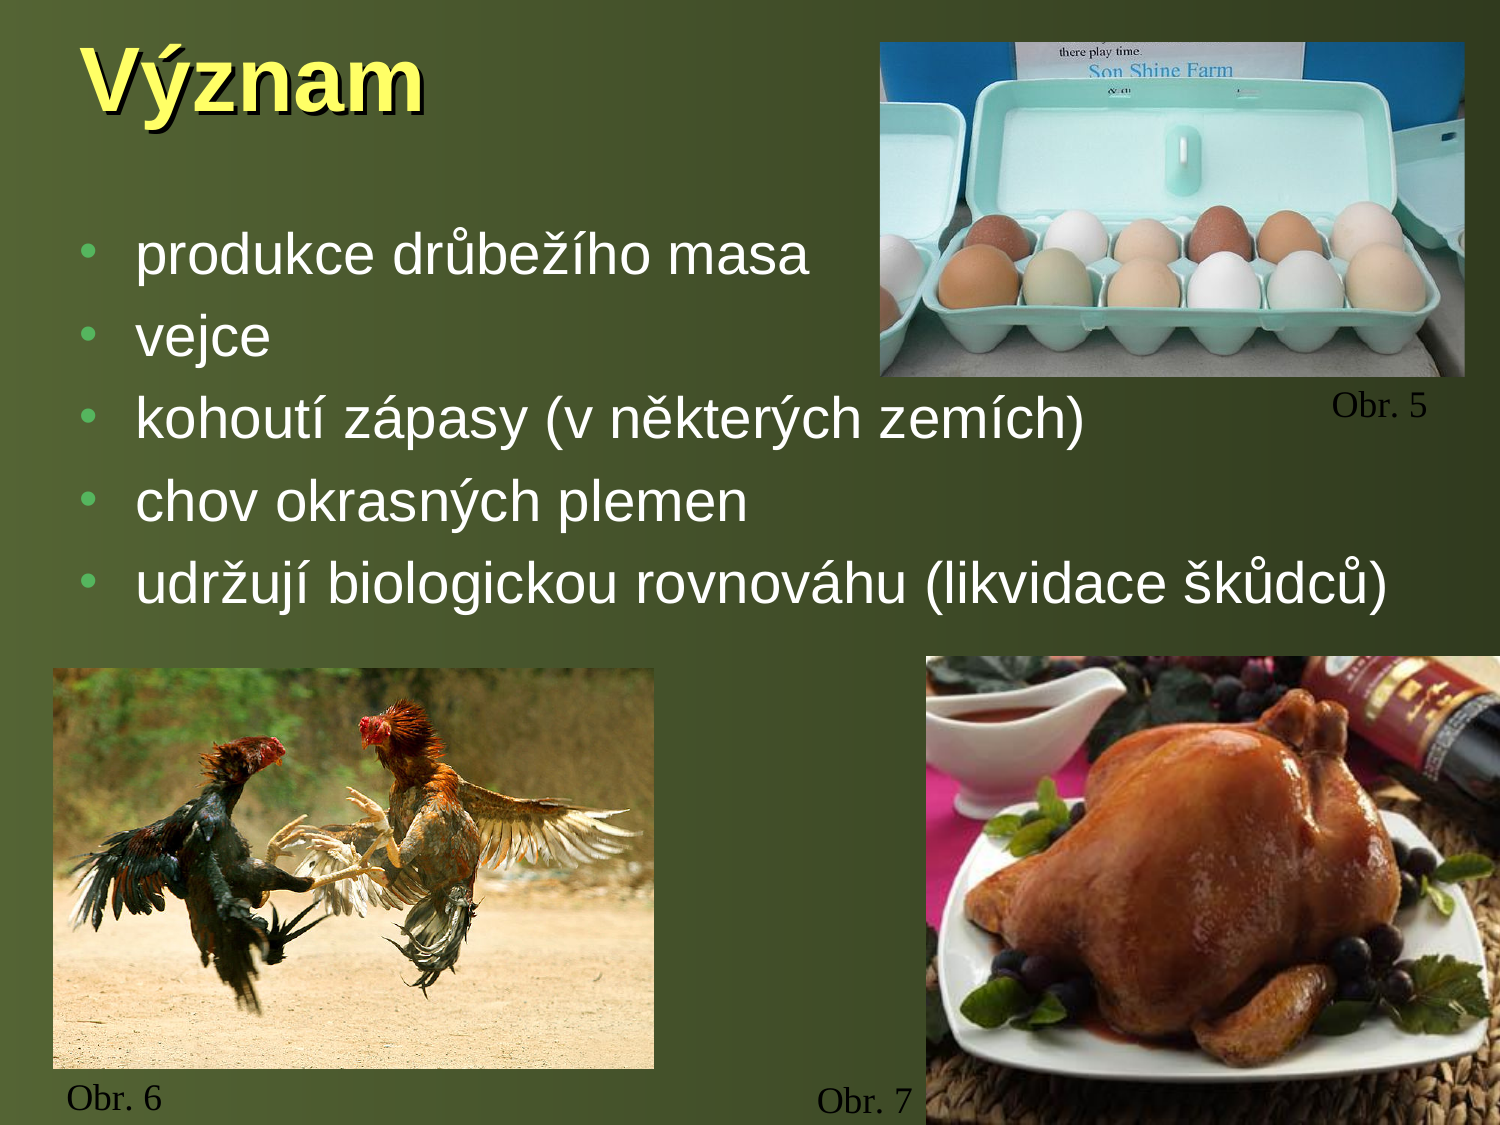

# Význam
produkce drůbežího masa
vejce
kohoutí zápasy (v některých zemích)
chov okrasných plemen
udržují biologickou rovnováhu (likvidace škůdců)
Obr. 5
Obr. 6
 Obr. 7